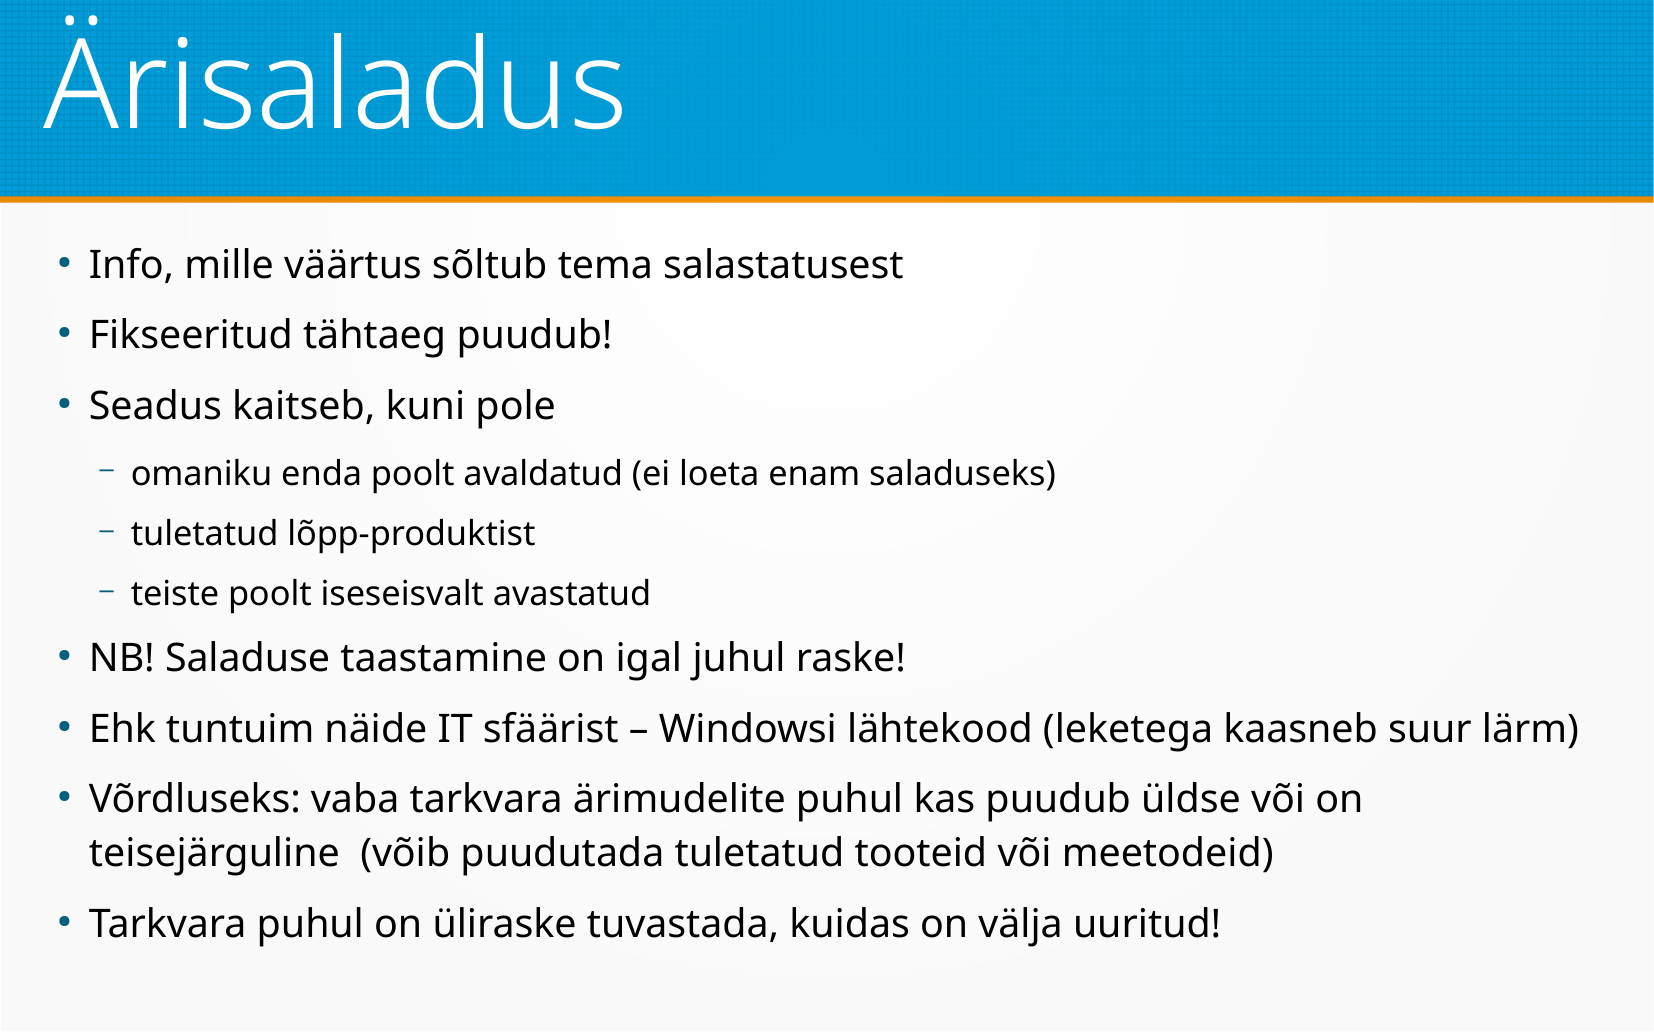

# Ärisaladus
Info, mille väärtus sõltub tema salastatusest
Fikseeritud tähtaeg puudub!
Seadus kaitseb, kuni pole
omaniku enda poolt avaldatud (ei loeta enam saladuseks)
tuletatud lõpp-produktist
teiste poolt iseseisvalt avastatud
NB! Saladuse taastamine on igal juhul raske!
Ehk tuntuim näide IT sfäärist – Windowsi lähtekood (leketega kaasneb suur lärm)
Võrdluseks: vaba tarkvara ärimudelite puhul kas puudub üldse või on teisejärguline (võib puudutada tuletatud tooteid või meetodeid)
Tarkvara puhul on üliraske tuvastada, kuidas on välja uuritud!